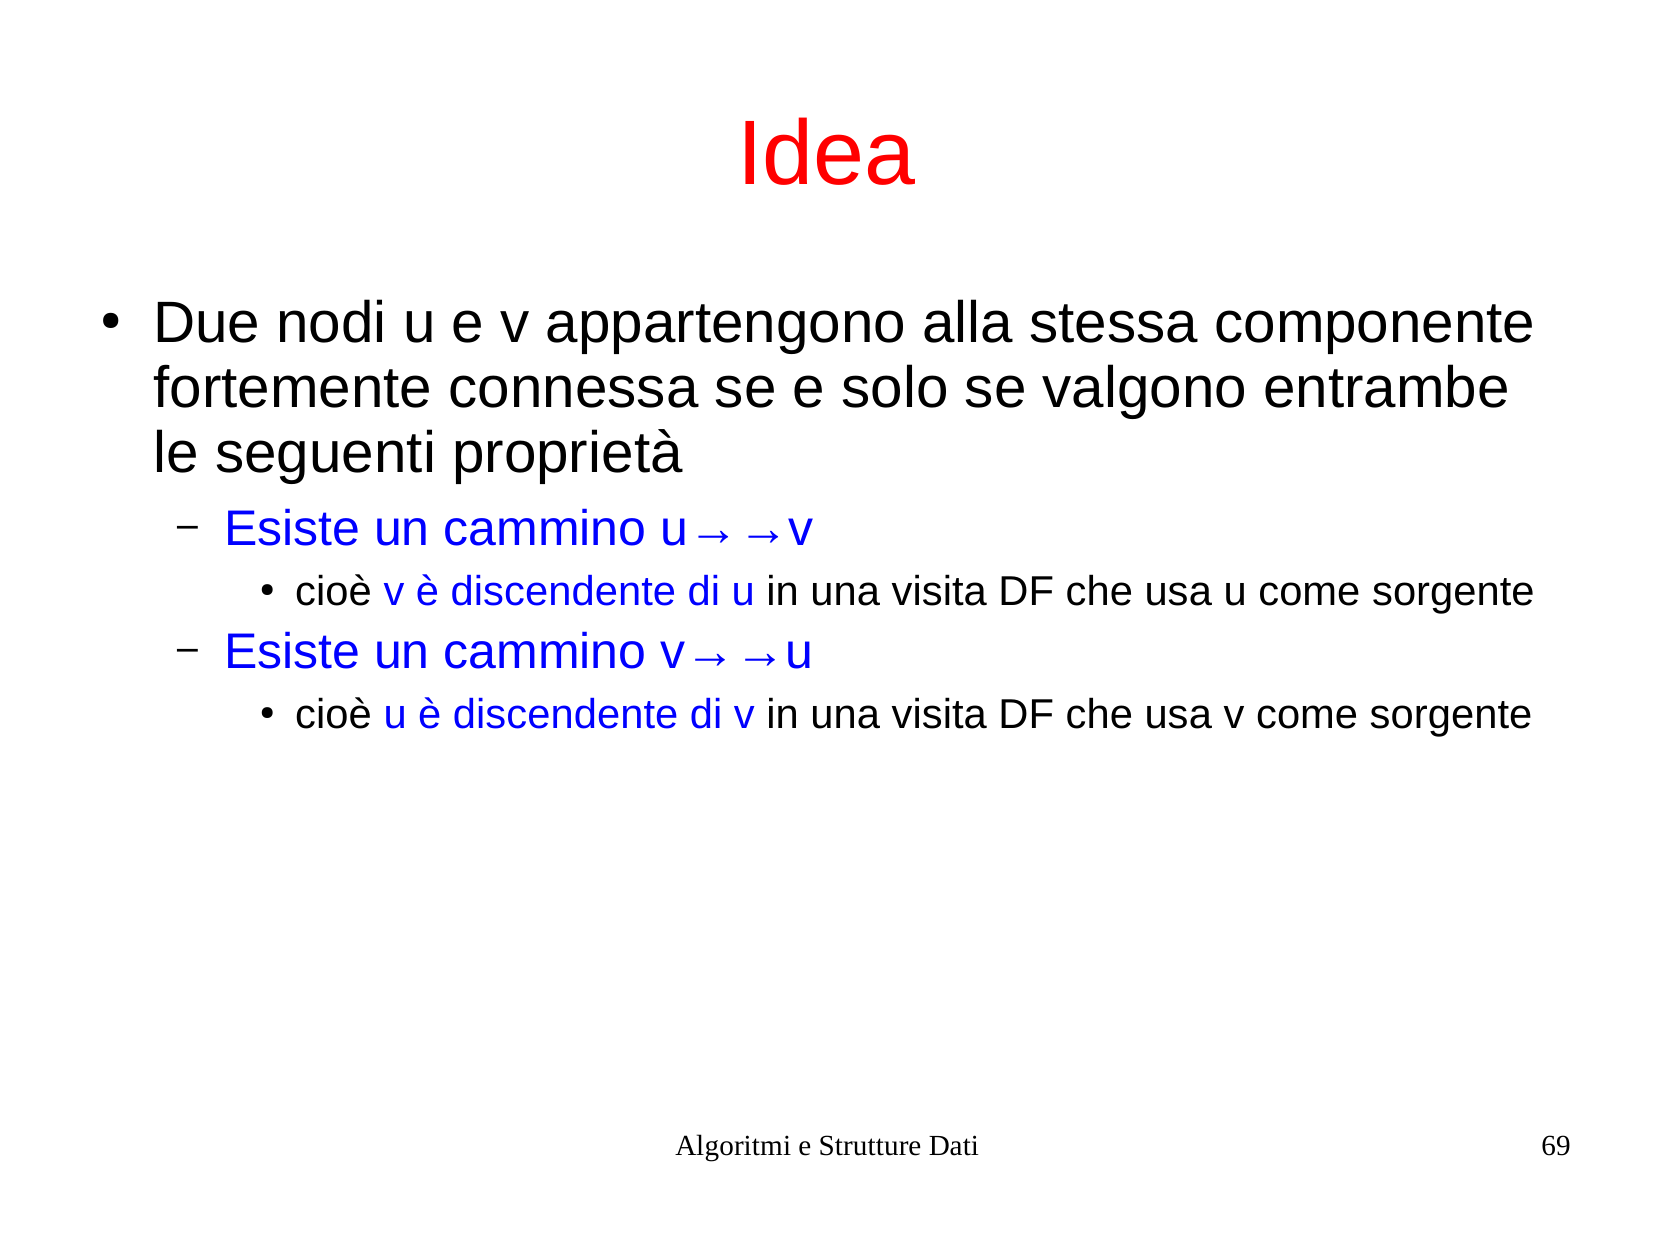

# Idea
Due nodi u e v appartengono alla stessa componente fortemente connessa se e solo se valgono entrambe le seguenti proprietà
Esiste un cammino u→→v
cioè v è discendente di u in una visita DF che usa u come sorgente
Esiste un cammino v→→u
cioè u è discendente di v in una visita DF che usa v come sorgente
Algoritmi e Strutture Dati
69